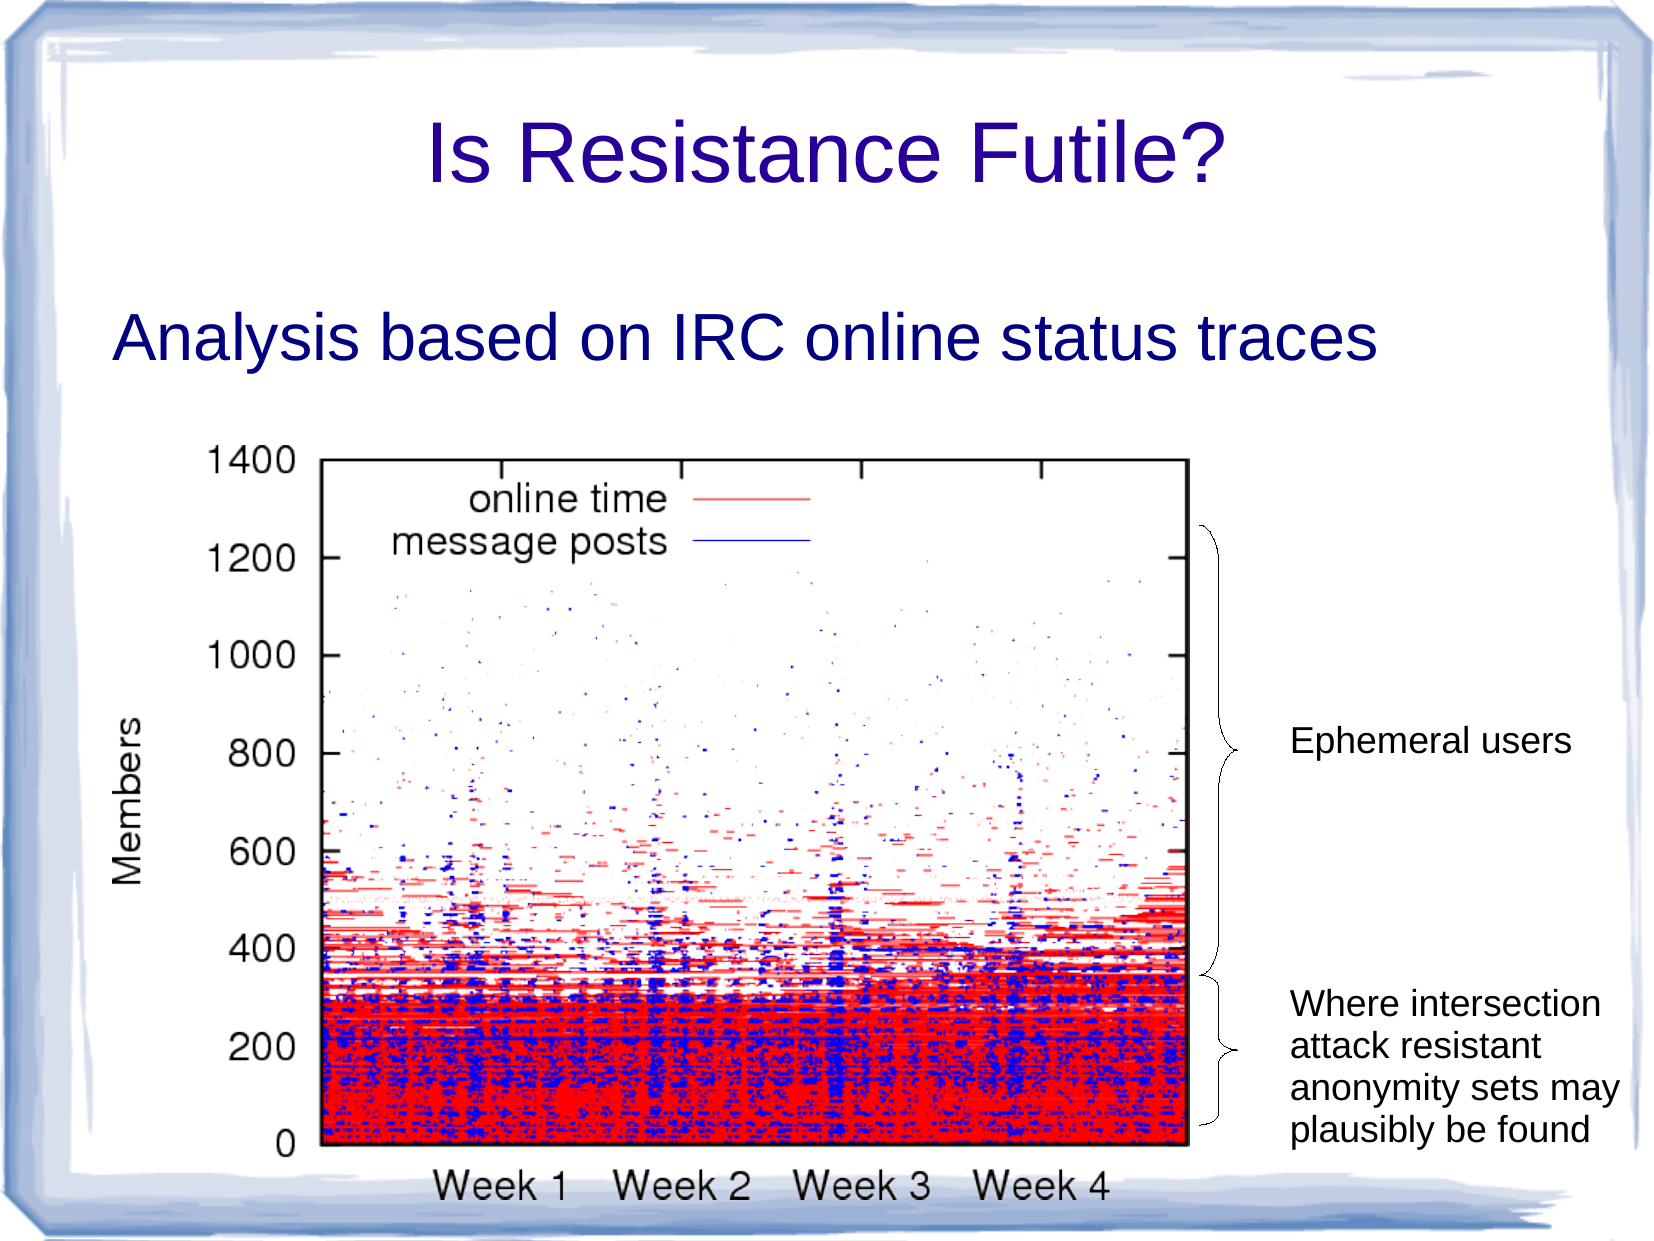

# Is Resistance Futile?
Analysis based on IRC online status traces
Ephemeral users
Where intersection attack resistant anonymity sets may plausibly be found